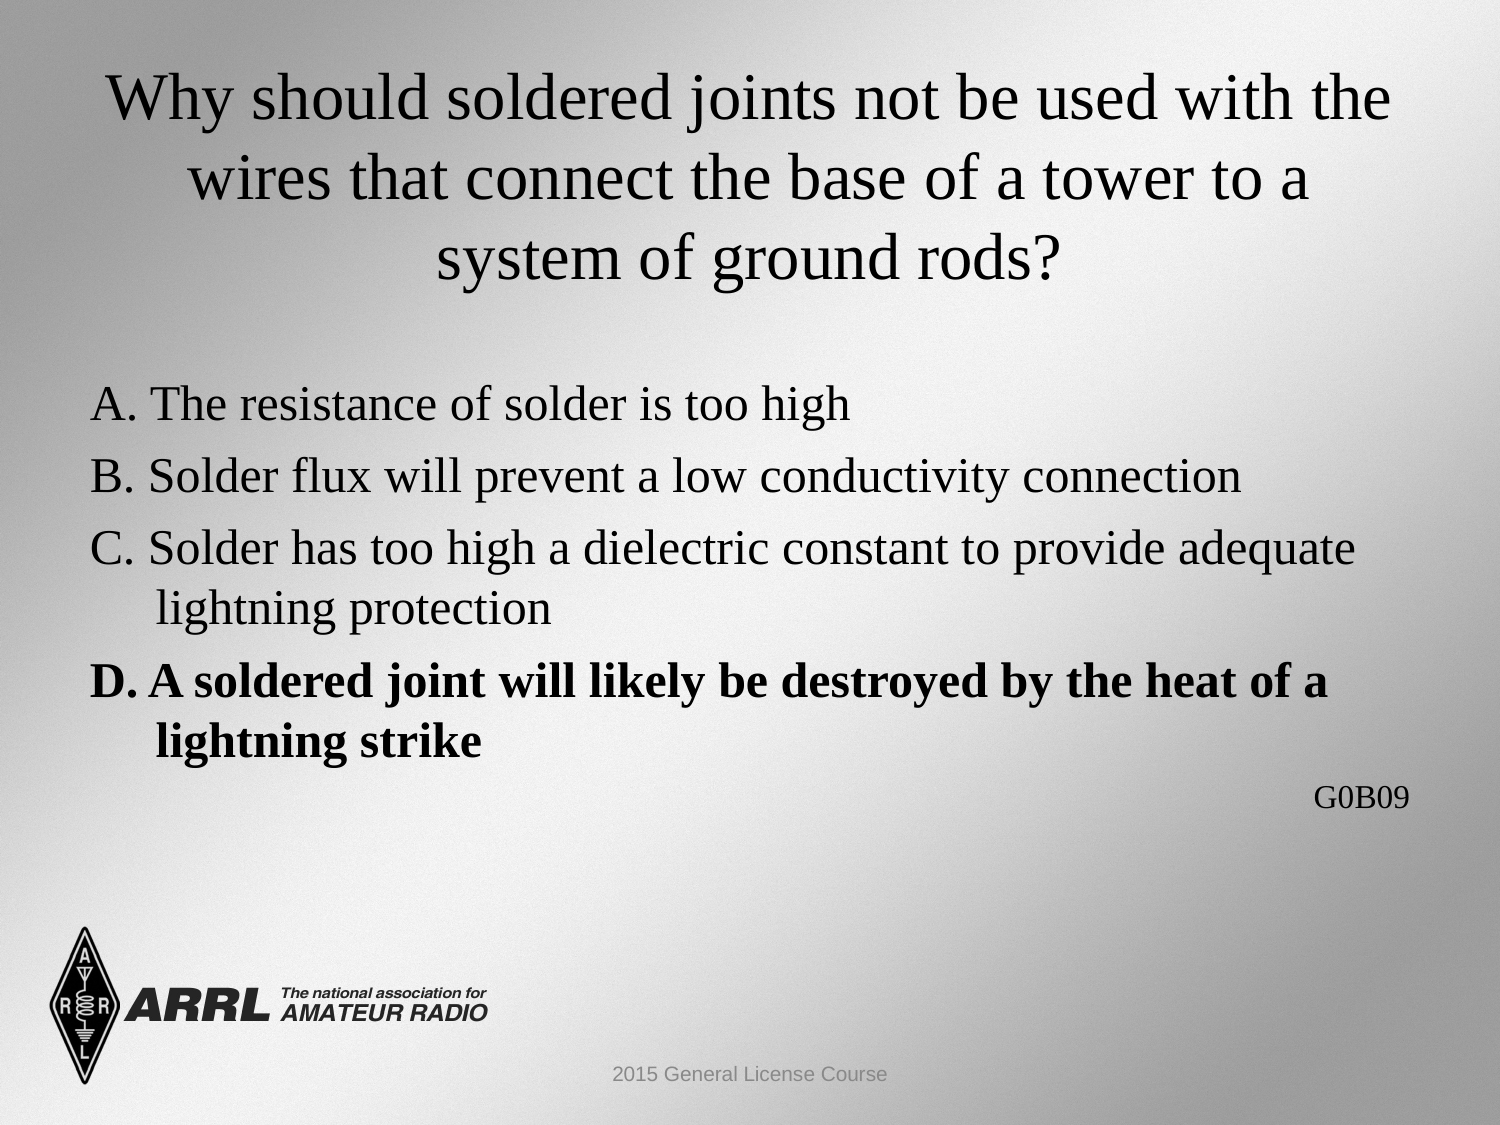

# Why should soldered joints not be used with the wires that connect the base of a tower to a system of ground rods?
A. The resistance of solder is too high
B. Solder flux will prevent a low conductivity connection
C. Solder has too high a dielectric constant to provide adequate lightning protection
D. A soldered joint will likely be destroyed by the heat of a lightning strike
G0B09
2015 General License Course